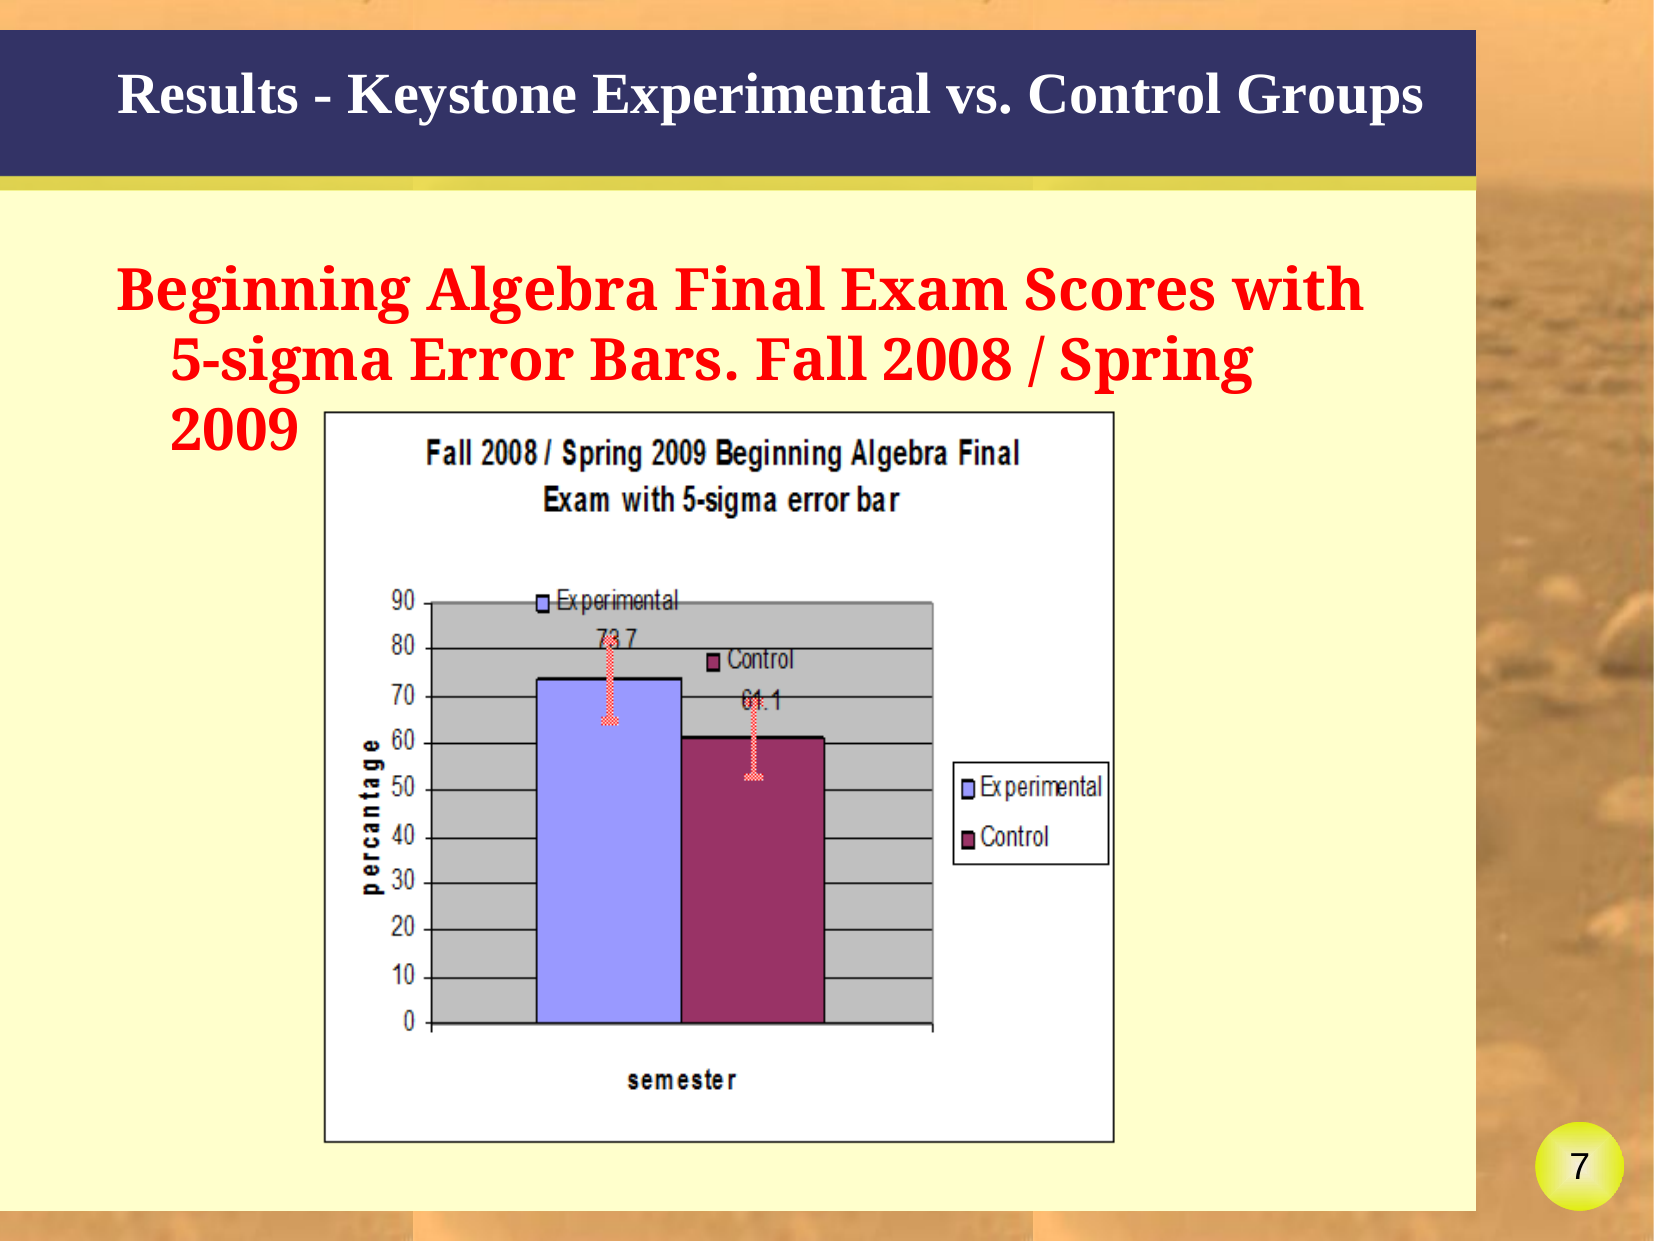

Results - Keystone Experimental vs. Control Groups
Beginning Algebra Final Exam Scores with
5-sigma Error Bars. Fall 2008 / Spring 2009